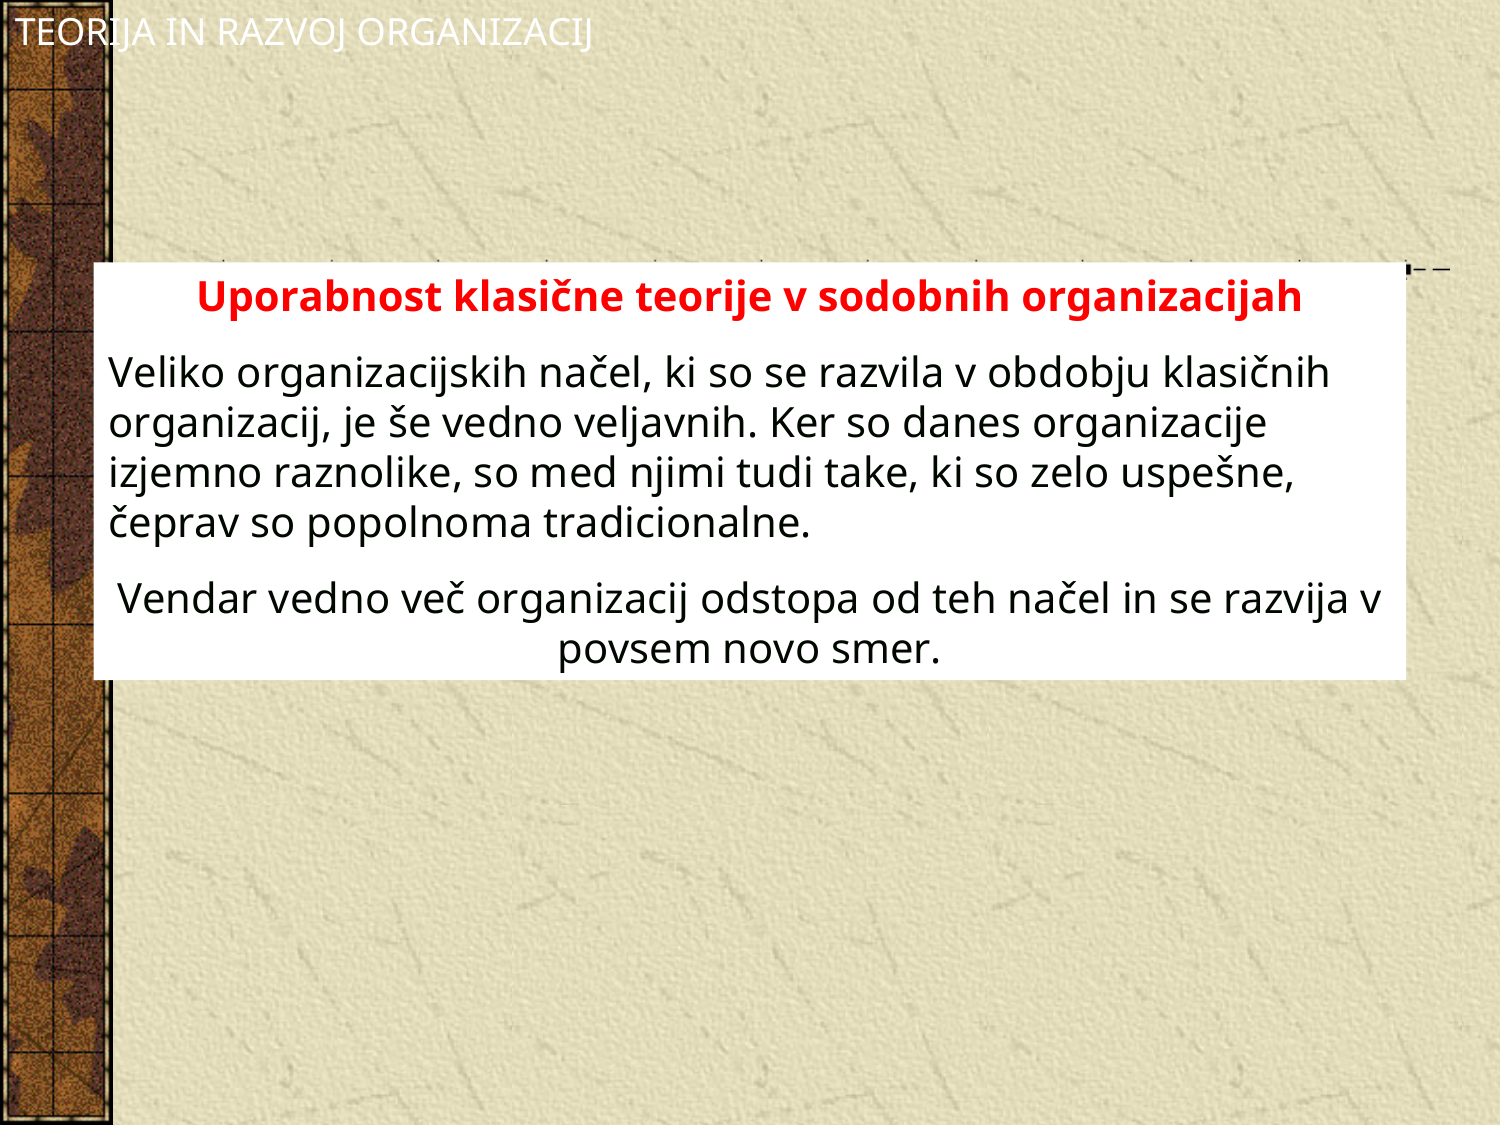

TEORIJA IN RAZVOJ ORGANIZACIJ
Uporabnost klasične teorije v sodobnih organizacijah
Veliko organizacijskih načel, ki so se razvila v obdobju klasičnih organizacij, je še vedno veljavnih. Ker so danes organizacije izjemno raznolike, so med njimi tudi take, ki so zelo uspešne, čeprav so popolnoma tradicionalne.
Vendar vedno več organizacij odstopa od teh načel in se razvija v povsem novo smer.